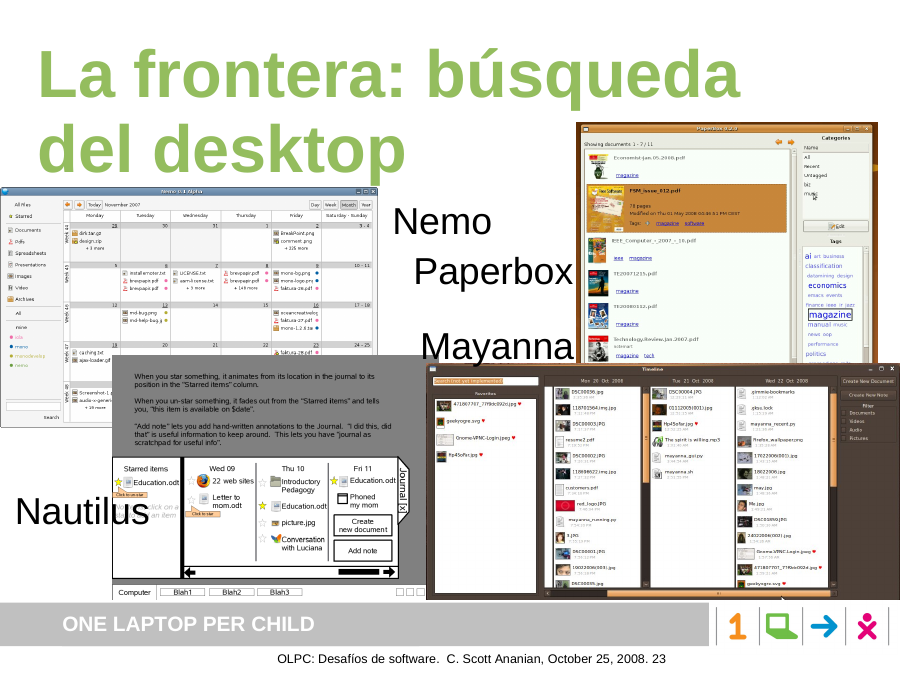

# La frontera: búsqueda del desktop
Nemo
Paperbox
Mayanna
Nautilus